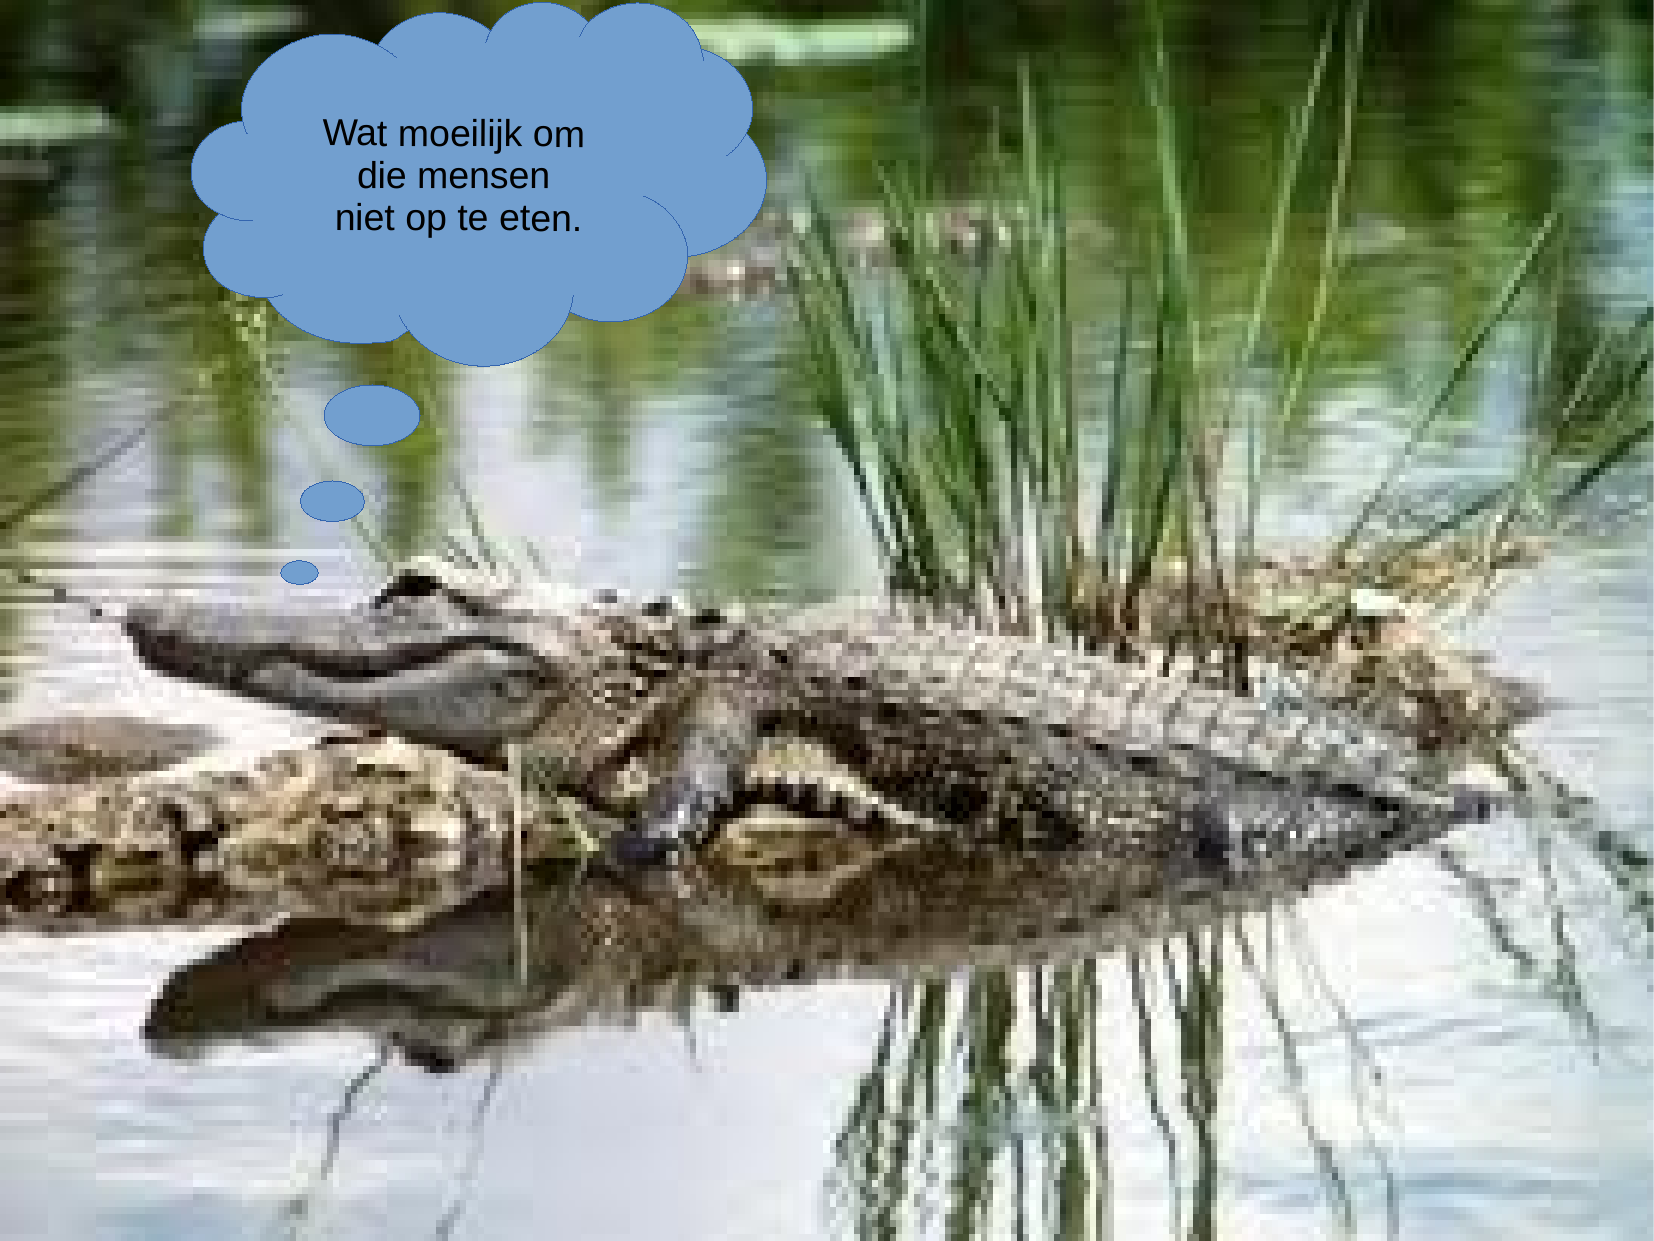

Wat moeilijk om
die mensen
niet op te eten.